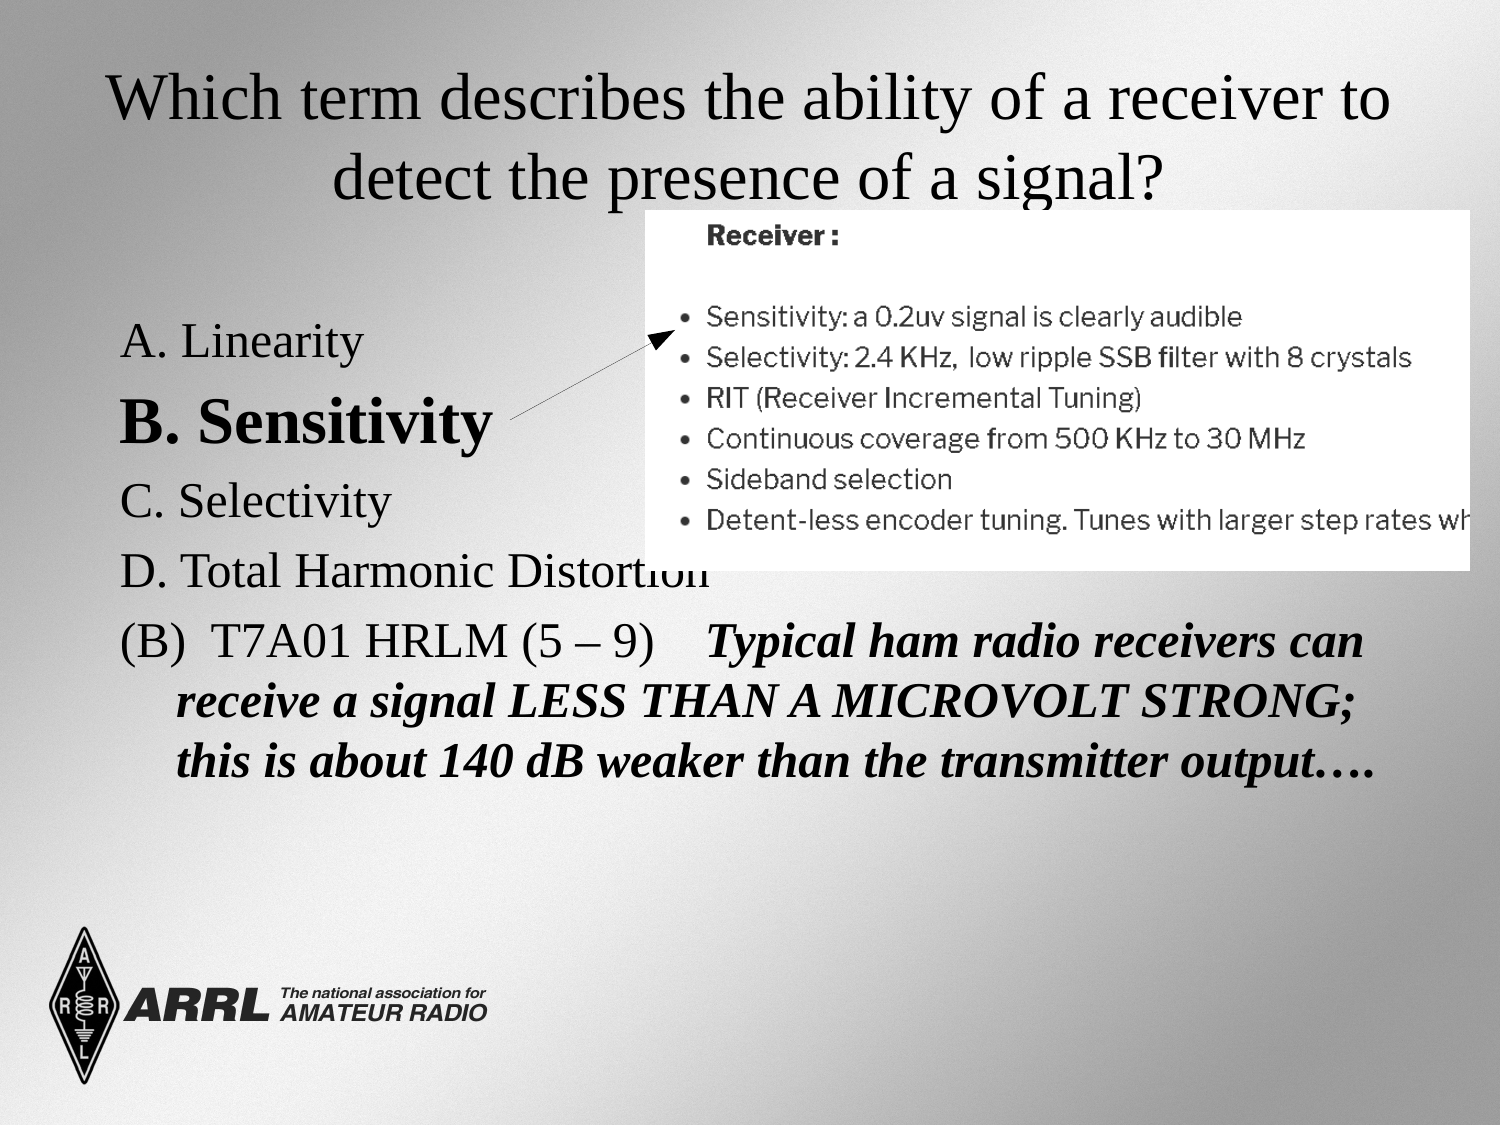

# Which term describes the ability of a receiver to detect the presence of a signal?
A. Linearity
B. Sensitivity
C. Selectivity
D. Total Harmonic Distortion
(B) T7A01 HRLM (5 – 9) Typical ham radio receivers can receive a signal LESS THAN A MICROVOLT STRONG; this is about 140 dB weaker than the transmitter output….